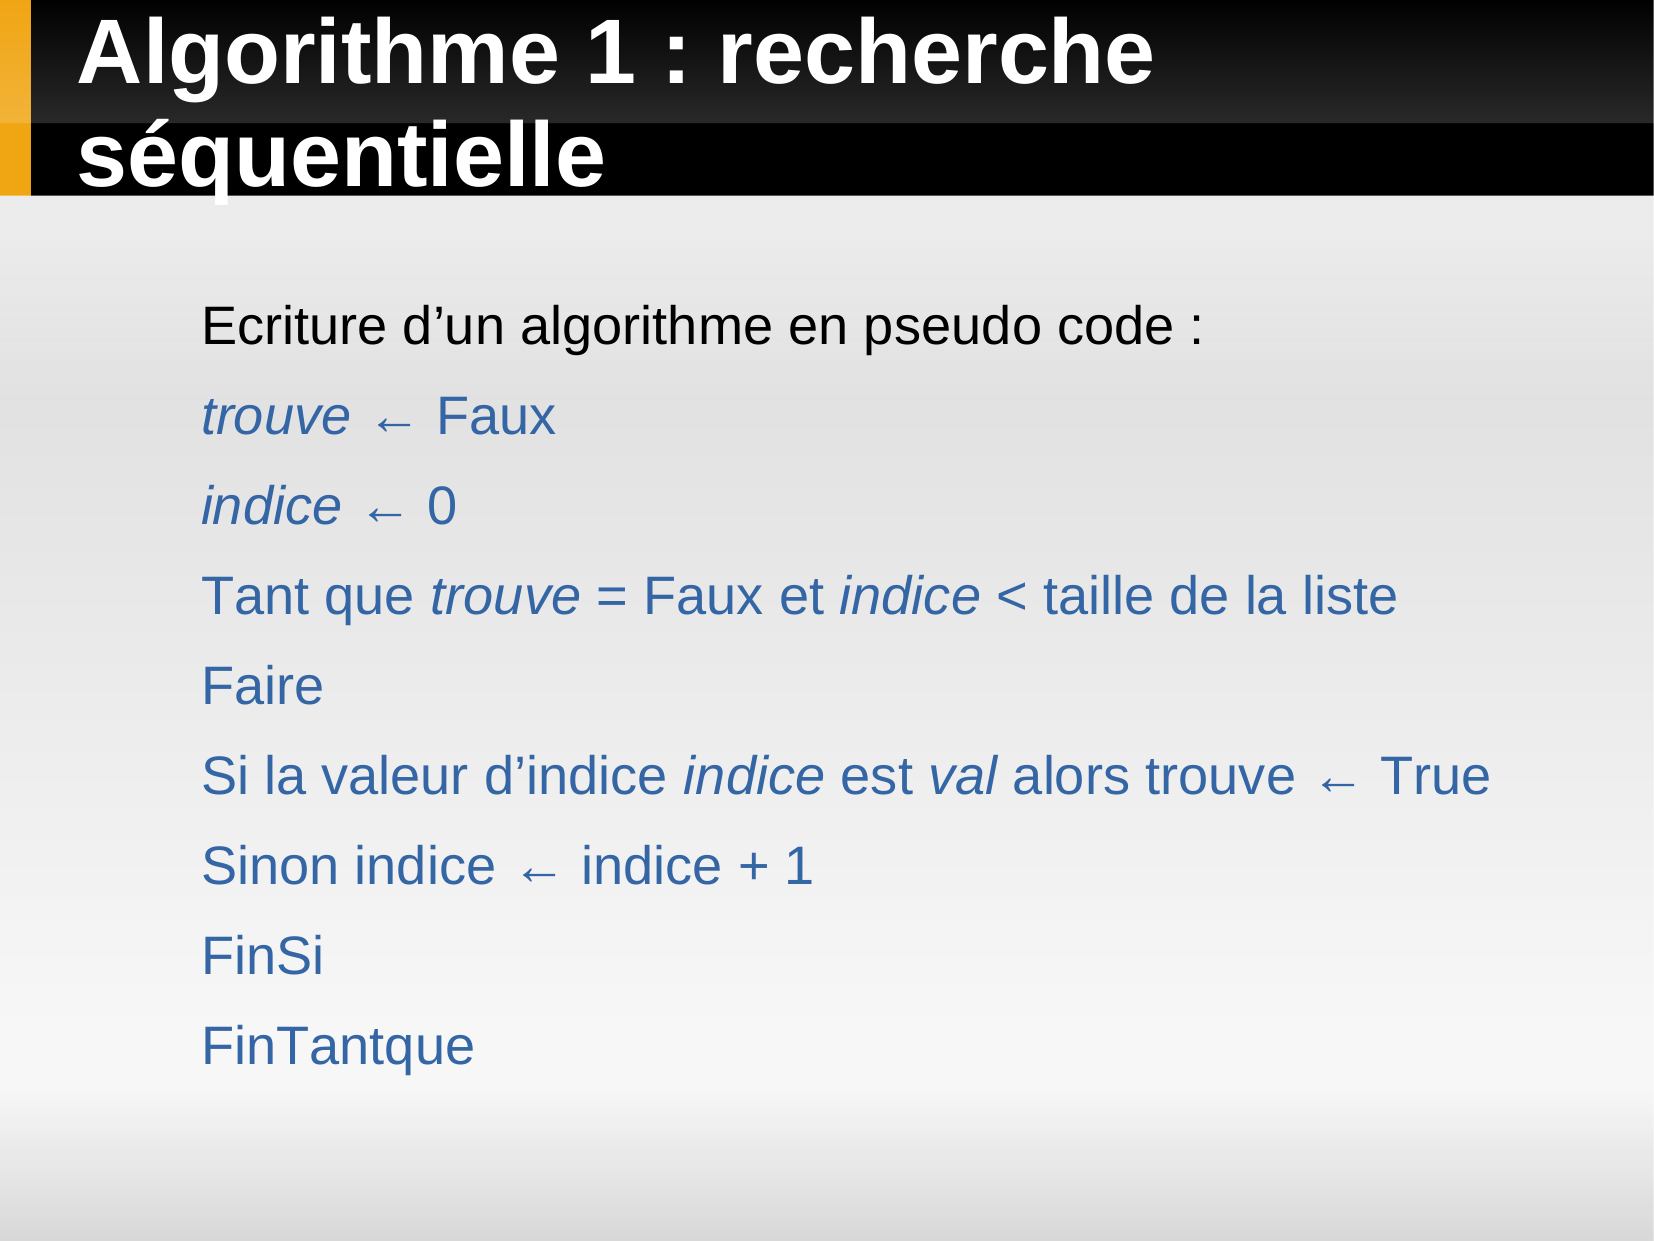

Algorithme 1 : recherche séquentielle
# Ecriture d’un algorithme en pseudo code :
trouve ← Faux
indice ← 0
Tant que trouve = Faux et indice < taille de la liste
Faire
Si la valeur d’indice indice est val alors trouve ← True
Sinon indice ← indice + 1
FinSi
FinTantque